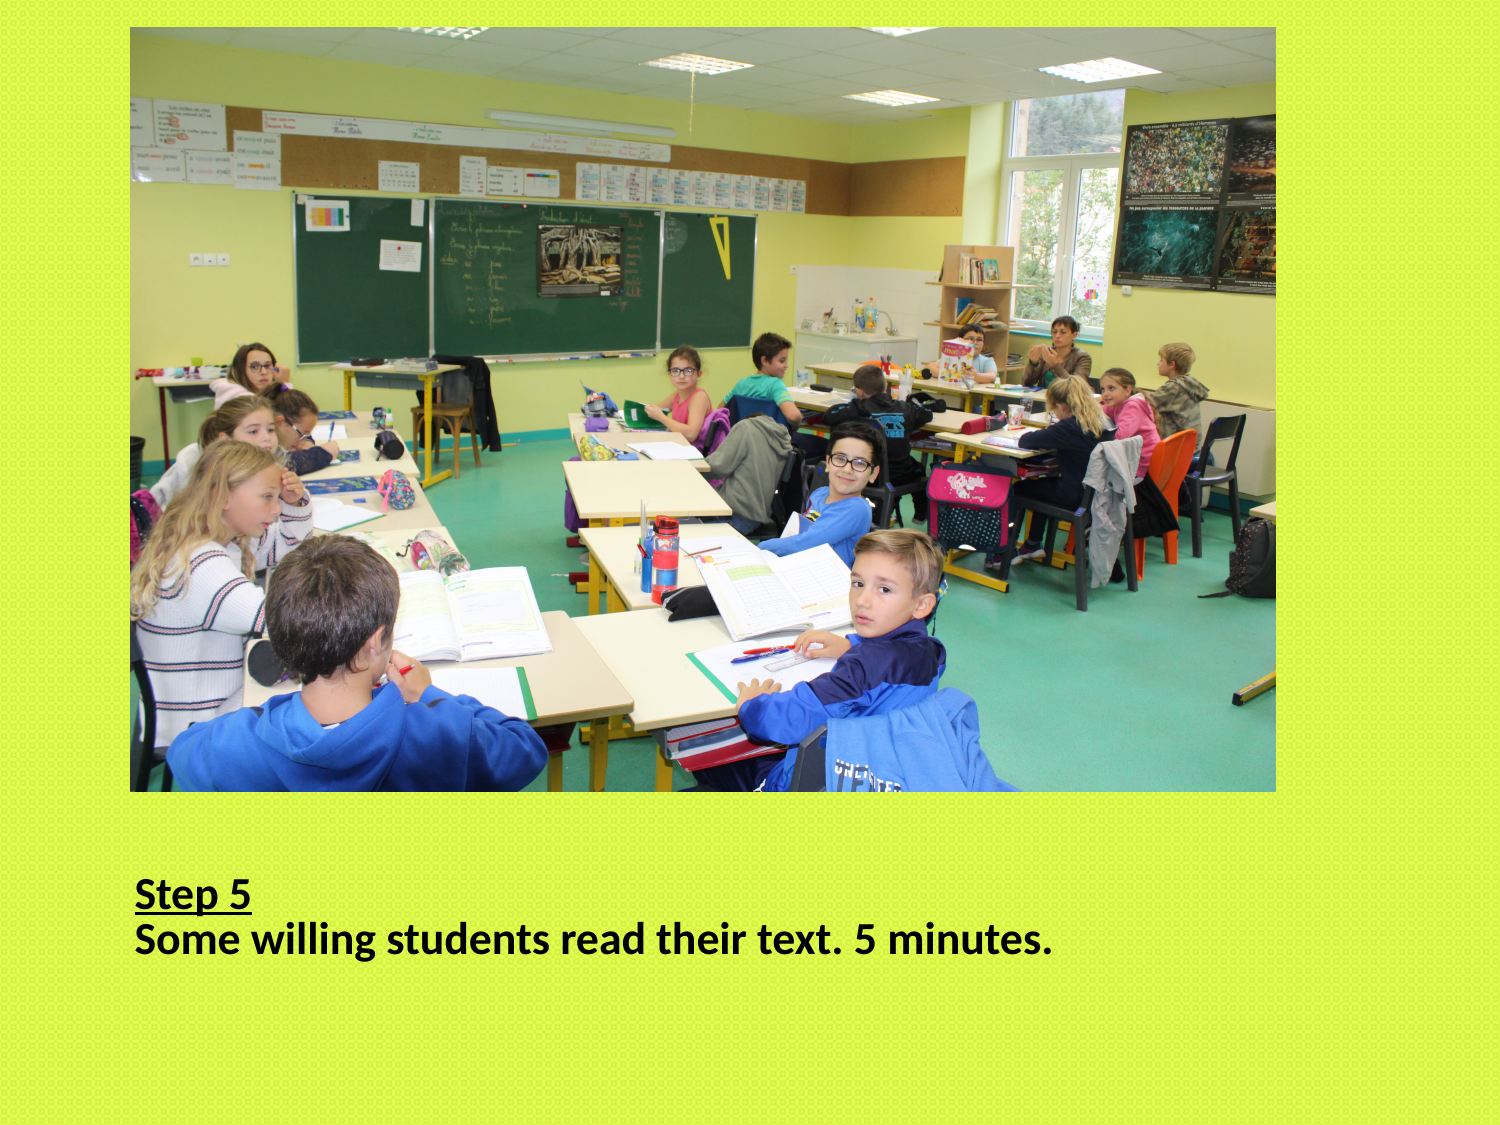

# Step 5 Some willing students read their text. 5 minutes.